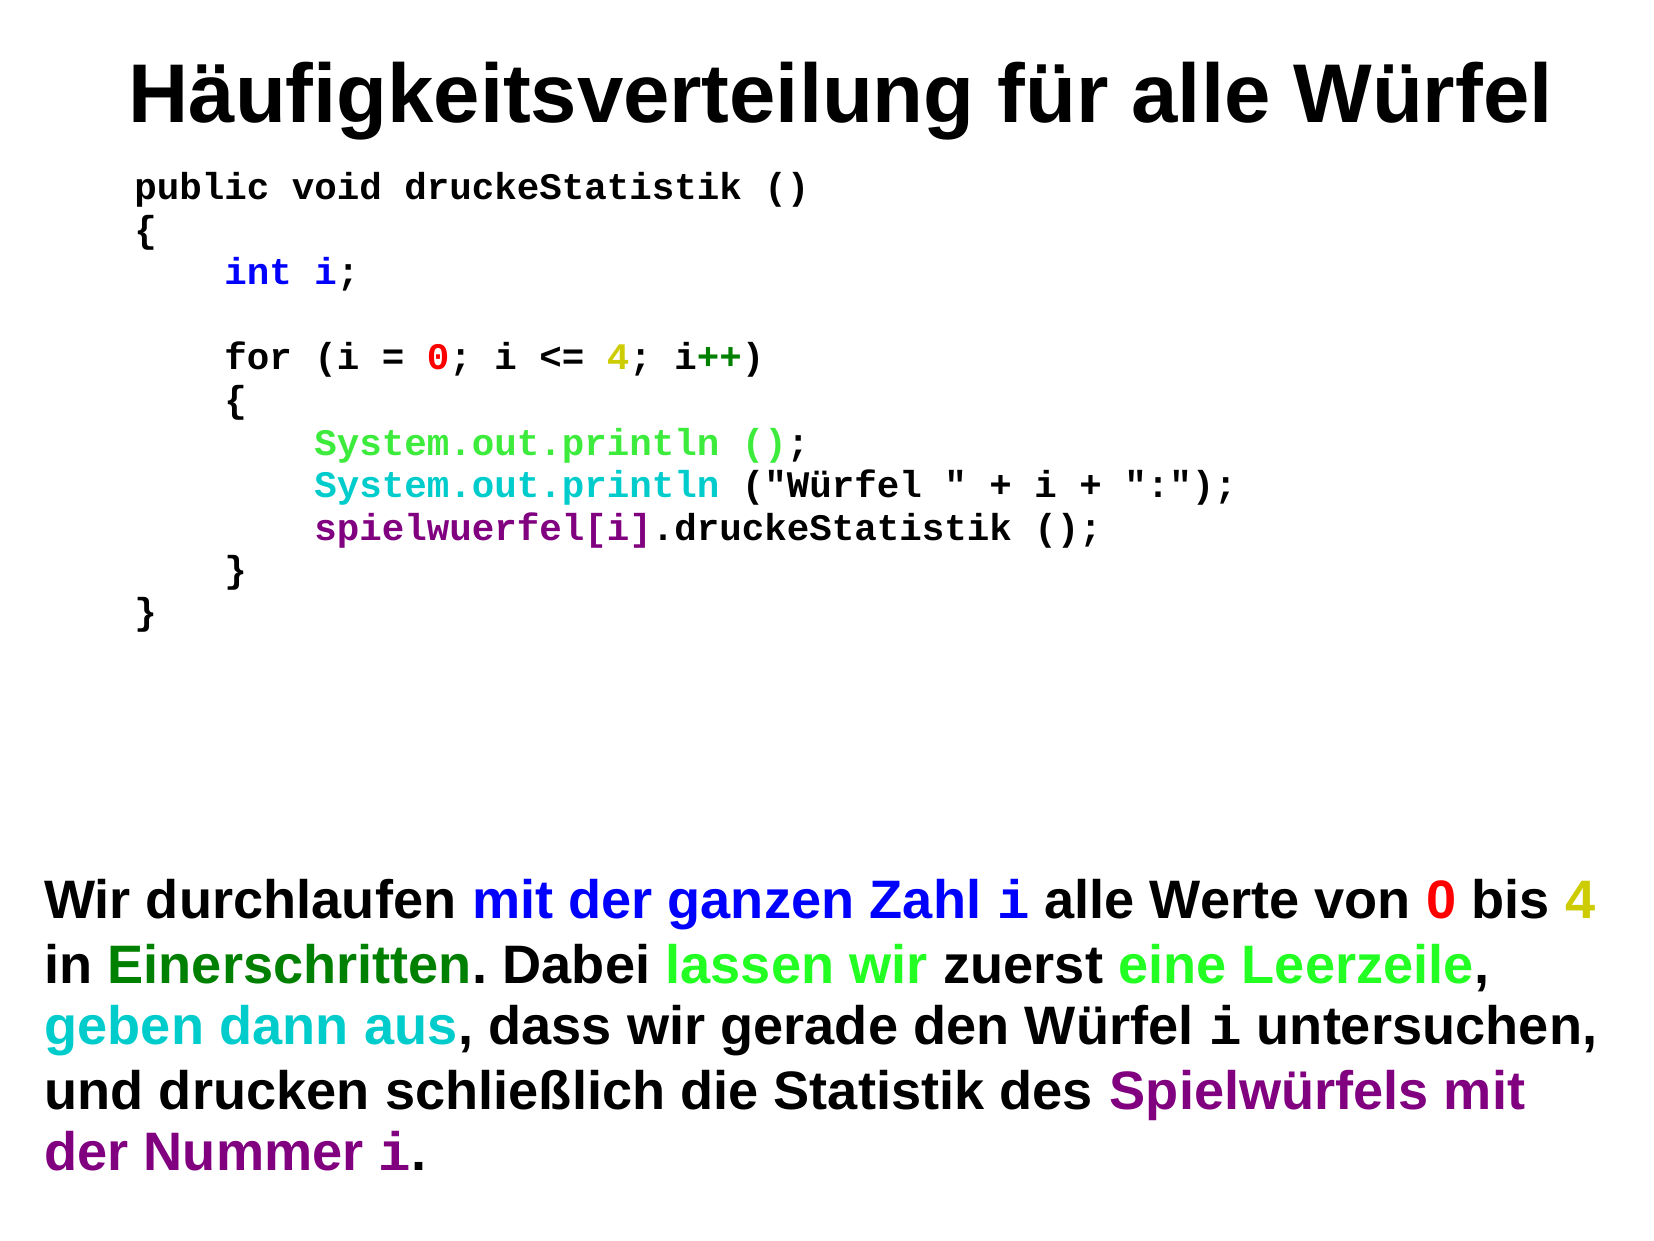

Häufigkeitsverteilung für alle Würfel
 public void druckeStatistik ()
 {
 int i;
 for (i = 0; i <= 4; i++)
 {
 System.out.println ();
 System.out.println ("Würfel " + i + ":");
 spielwuerfel[i].druckeStatistik ();
 }
 }
Wir durchlaufen mit der ganzen Zahl i alle Werte von 0 bis 4 in Einerschritten. Dabei lassen wir zuerst eine Leerzeile, geben dann aus, dass wir gerade den Würfel i untersuchen, und drucken schließlich die Statistik des Spielwürfels mit der Nummer i.